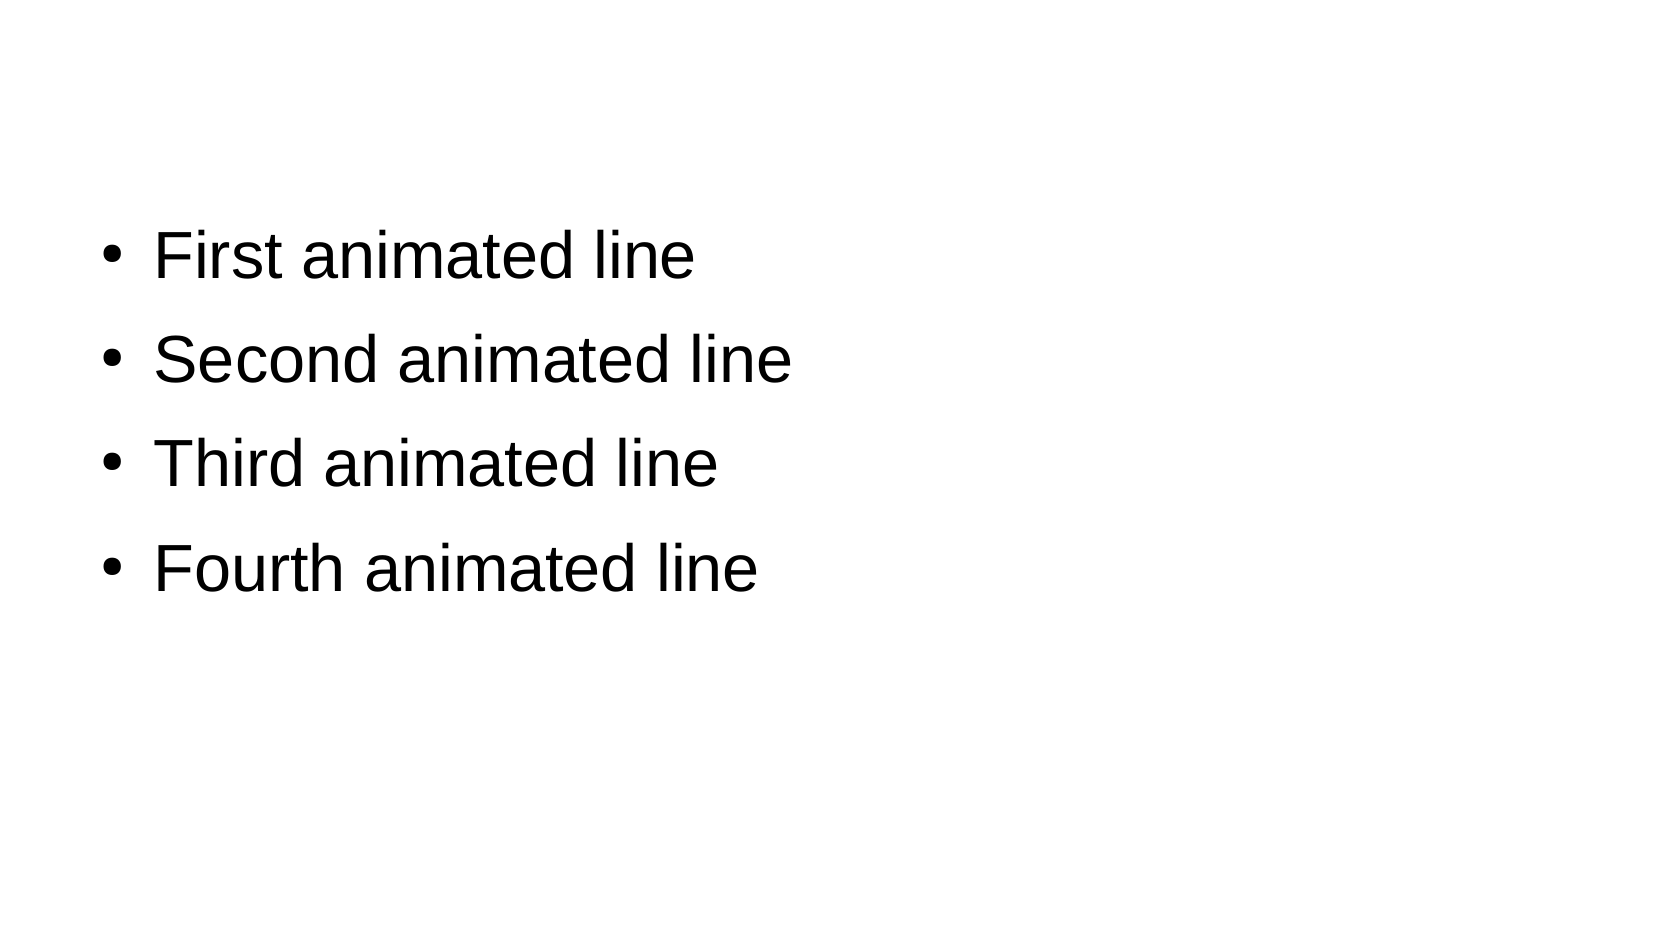

#
First animated line
Second animated line
Third animated line
Fourth animated line